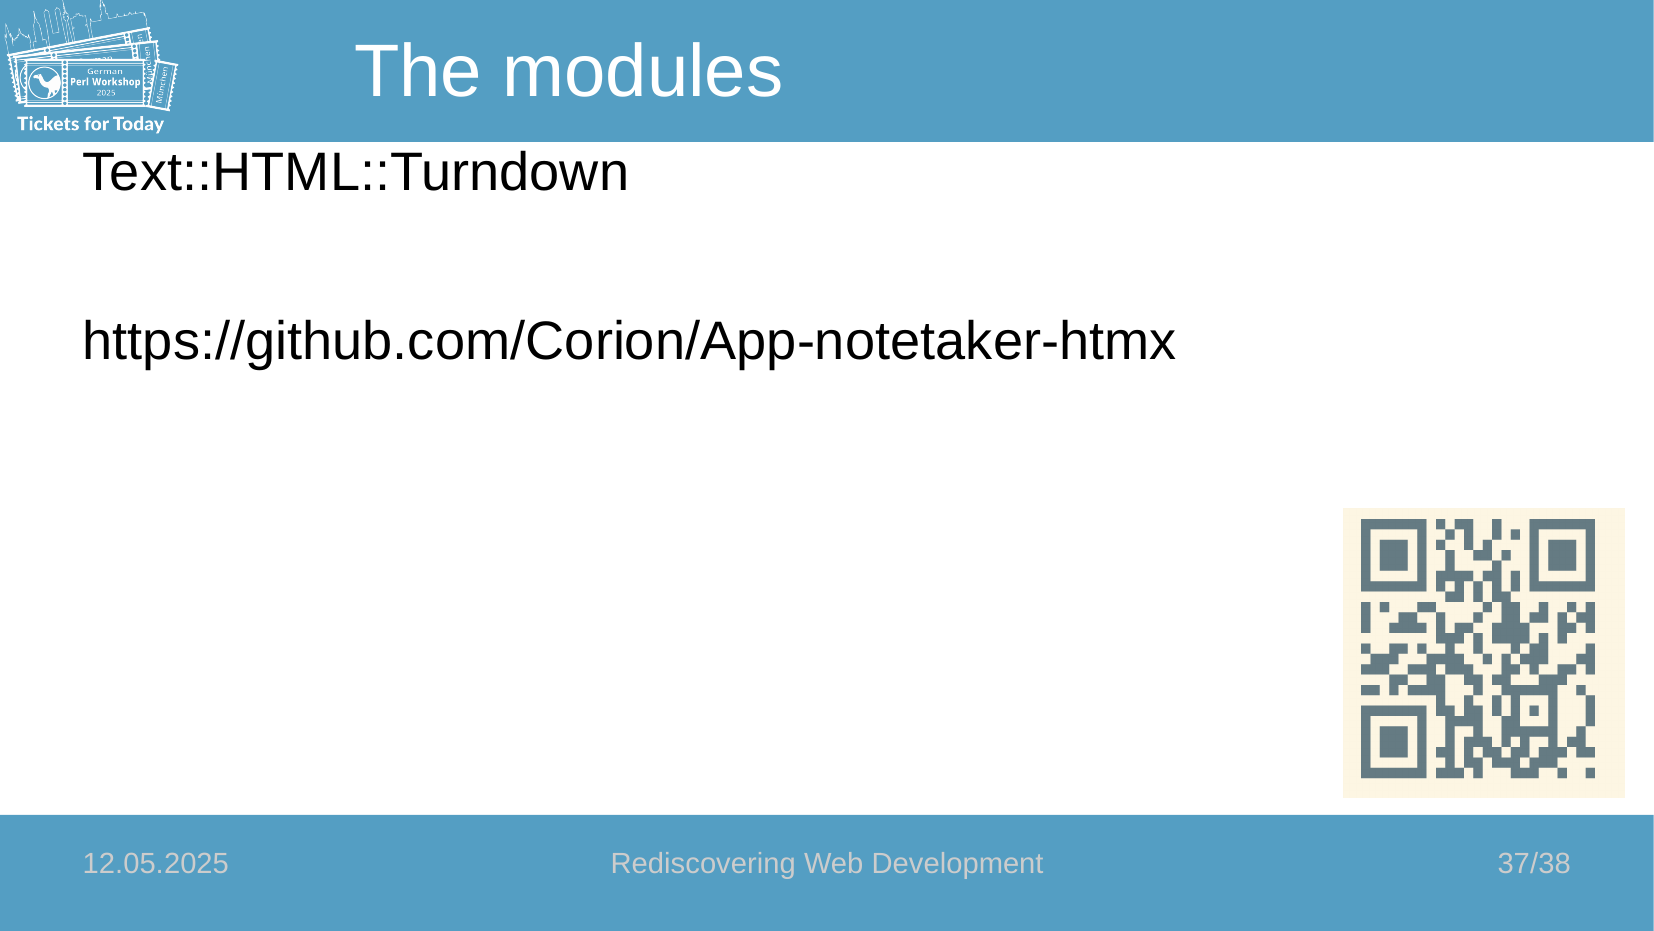

# The modules
Text::HTML::Turndown
https://github.com/Corion/App-notetaker-htmx
08. März 2019
37